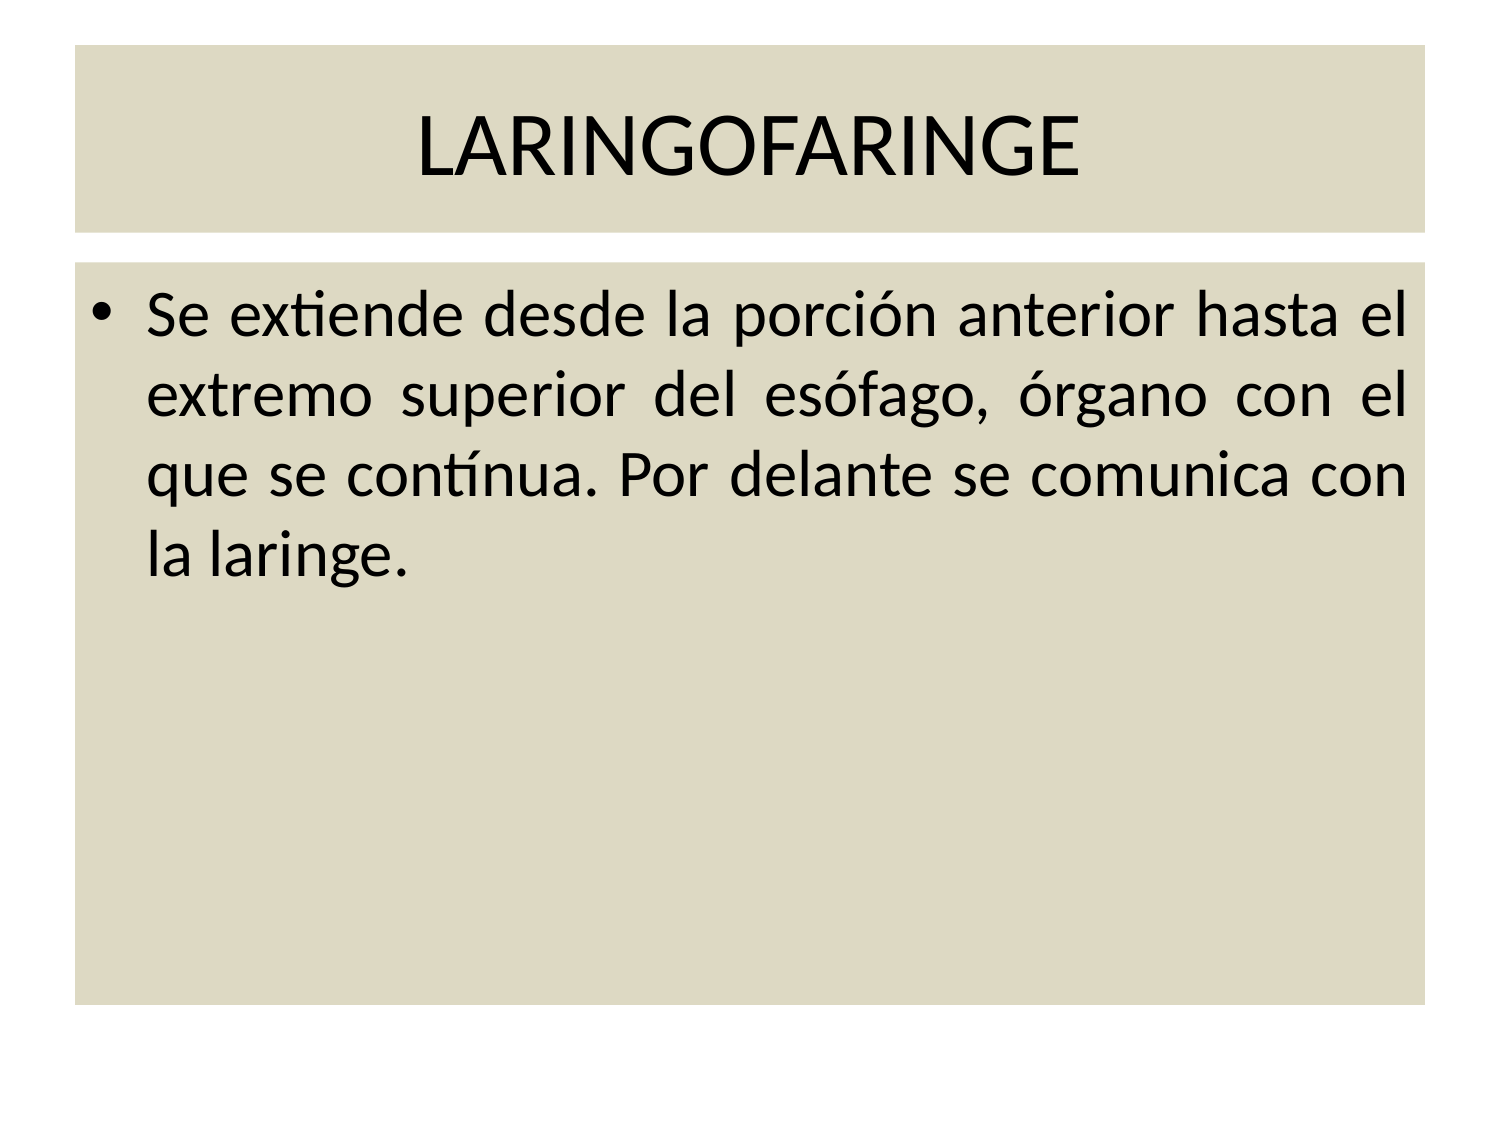

# LARINGOFARINGE
Se extiende desde la porción anterior hasta el extremo superior del esófago, órgano con el que se contínua. Por delante se comunica con la laringe.